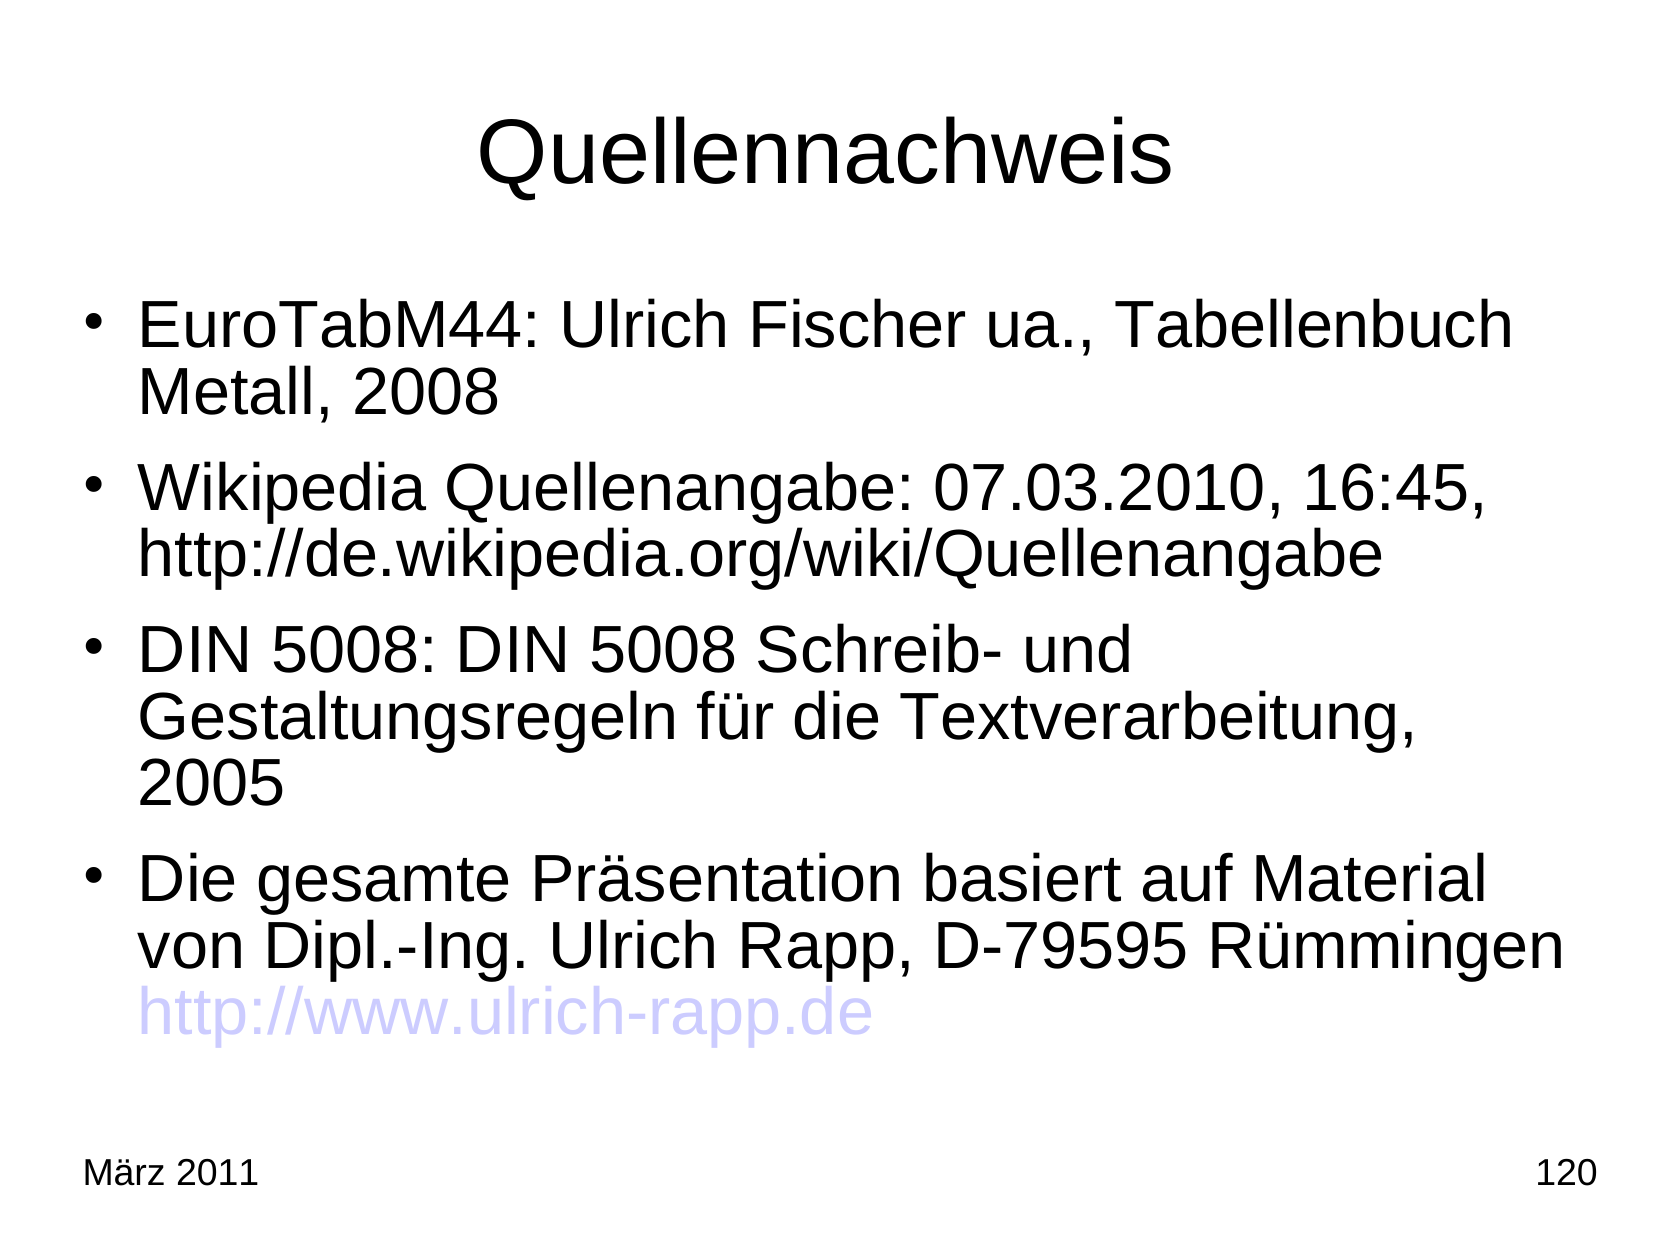

# Quellennachweis
EuroTabM44: Ulrich Fischer ua., Tabellenbuch Metall, 2008
Wikipedia Quellenangabe: 07.03.2010, 16:45, http://de.wikipedia.org/wiki/Quellenangabe
DIN 5008: DIN 5008 Schreib- und Gestaltungsregeln für die Textverarbeitung, 2005
Die gesamte Präsentation basiert auf Material von Dipl.-Ing. Ulrich Rapp, D-79595 Rümmingen http://www.ulrich-rapp.de
März 2011
120